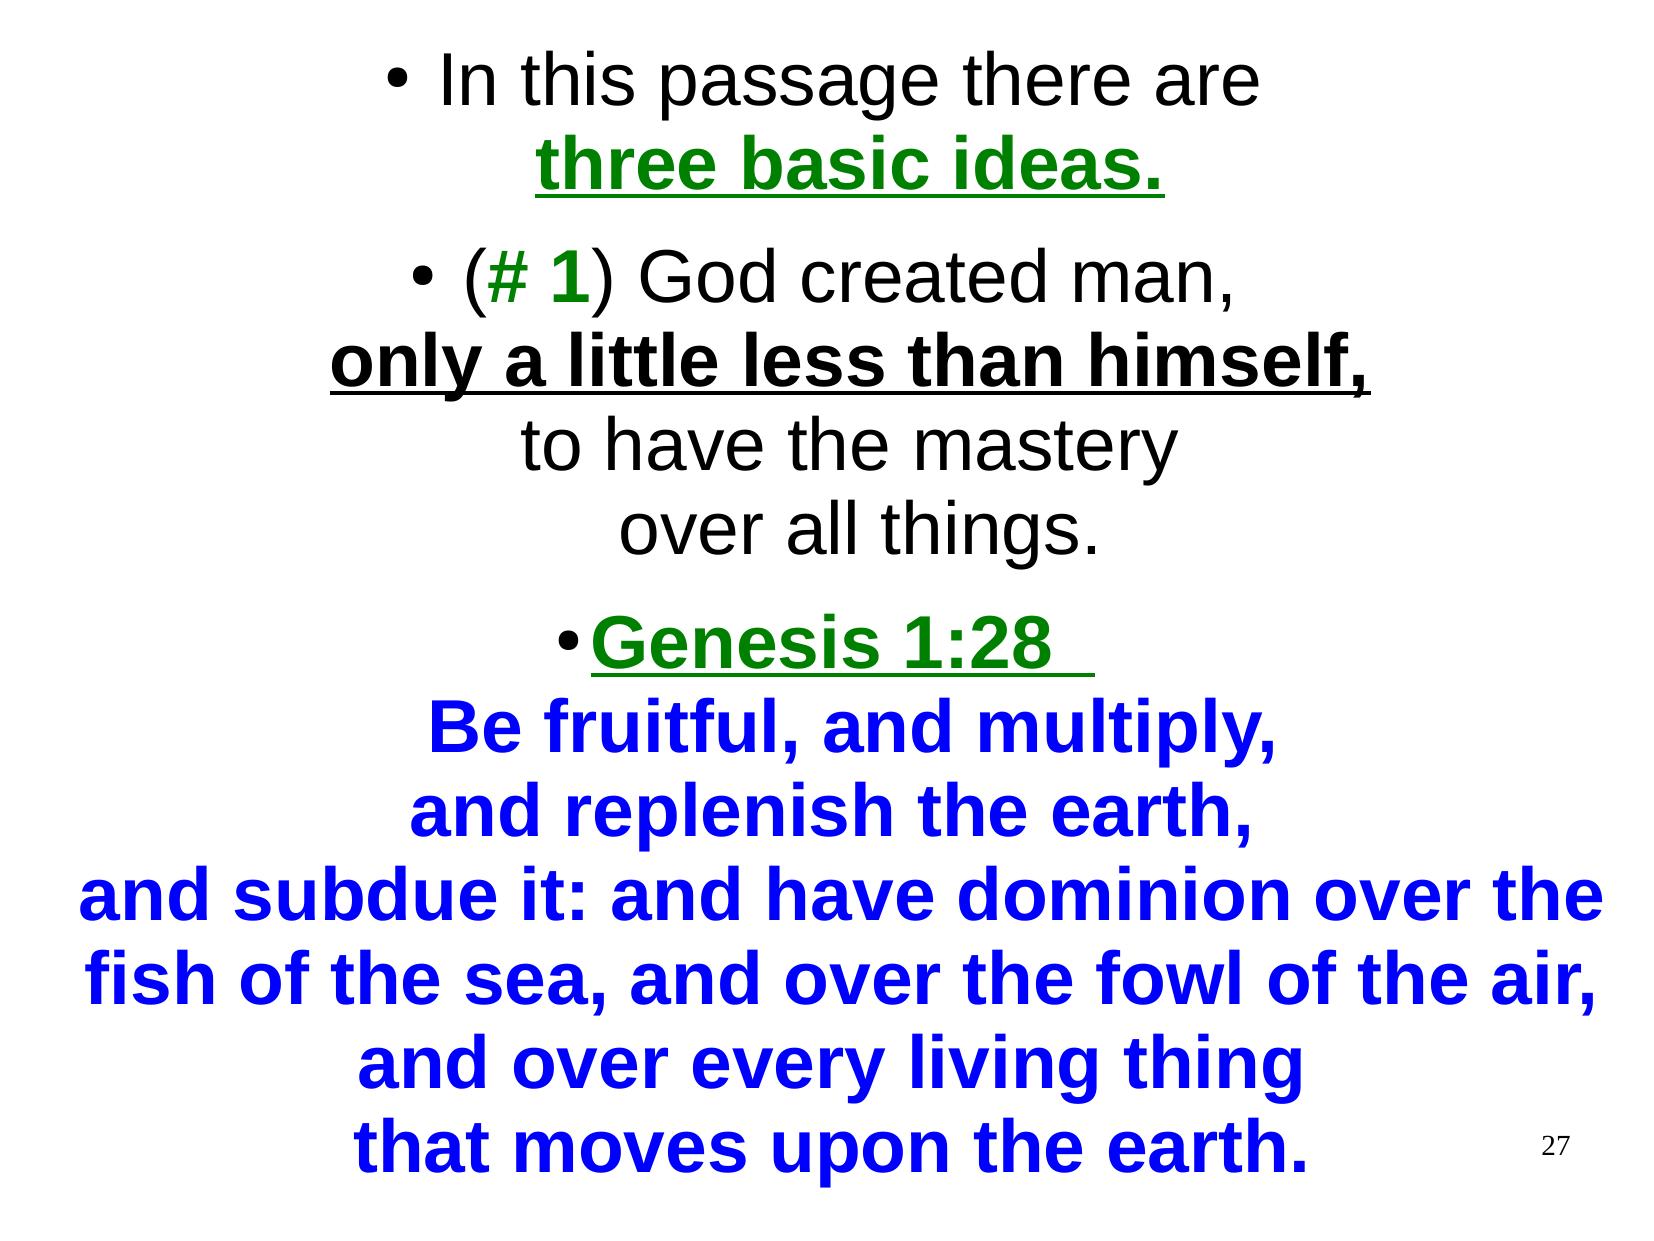

# In this passage there are three basic ideas.
(# 1) God created man,
only a little less than himself,
to have the mastery
over all things.
Genesis 1:28 
 Be fruitful, and multiply,
and replenish the earth,
and subdue it: and have dominion over the fish of the sea, and over the fowl of the air, and over every living thing
that moves upon the earth.
27